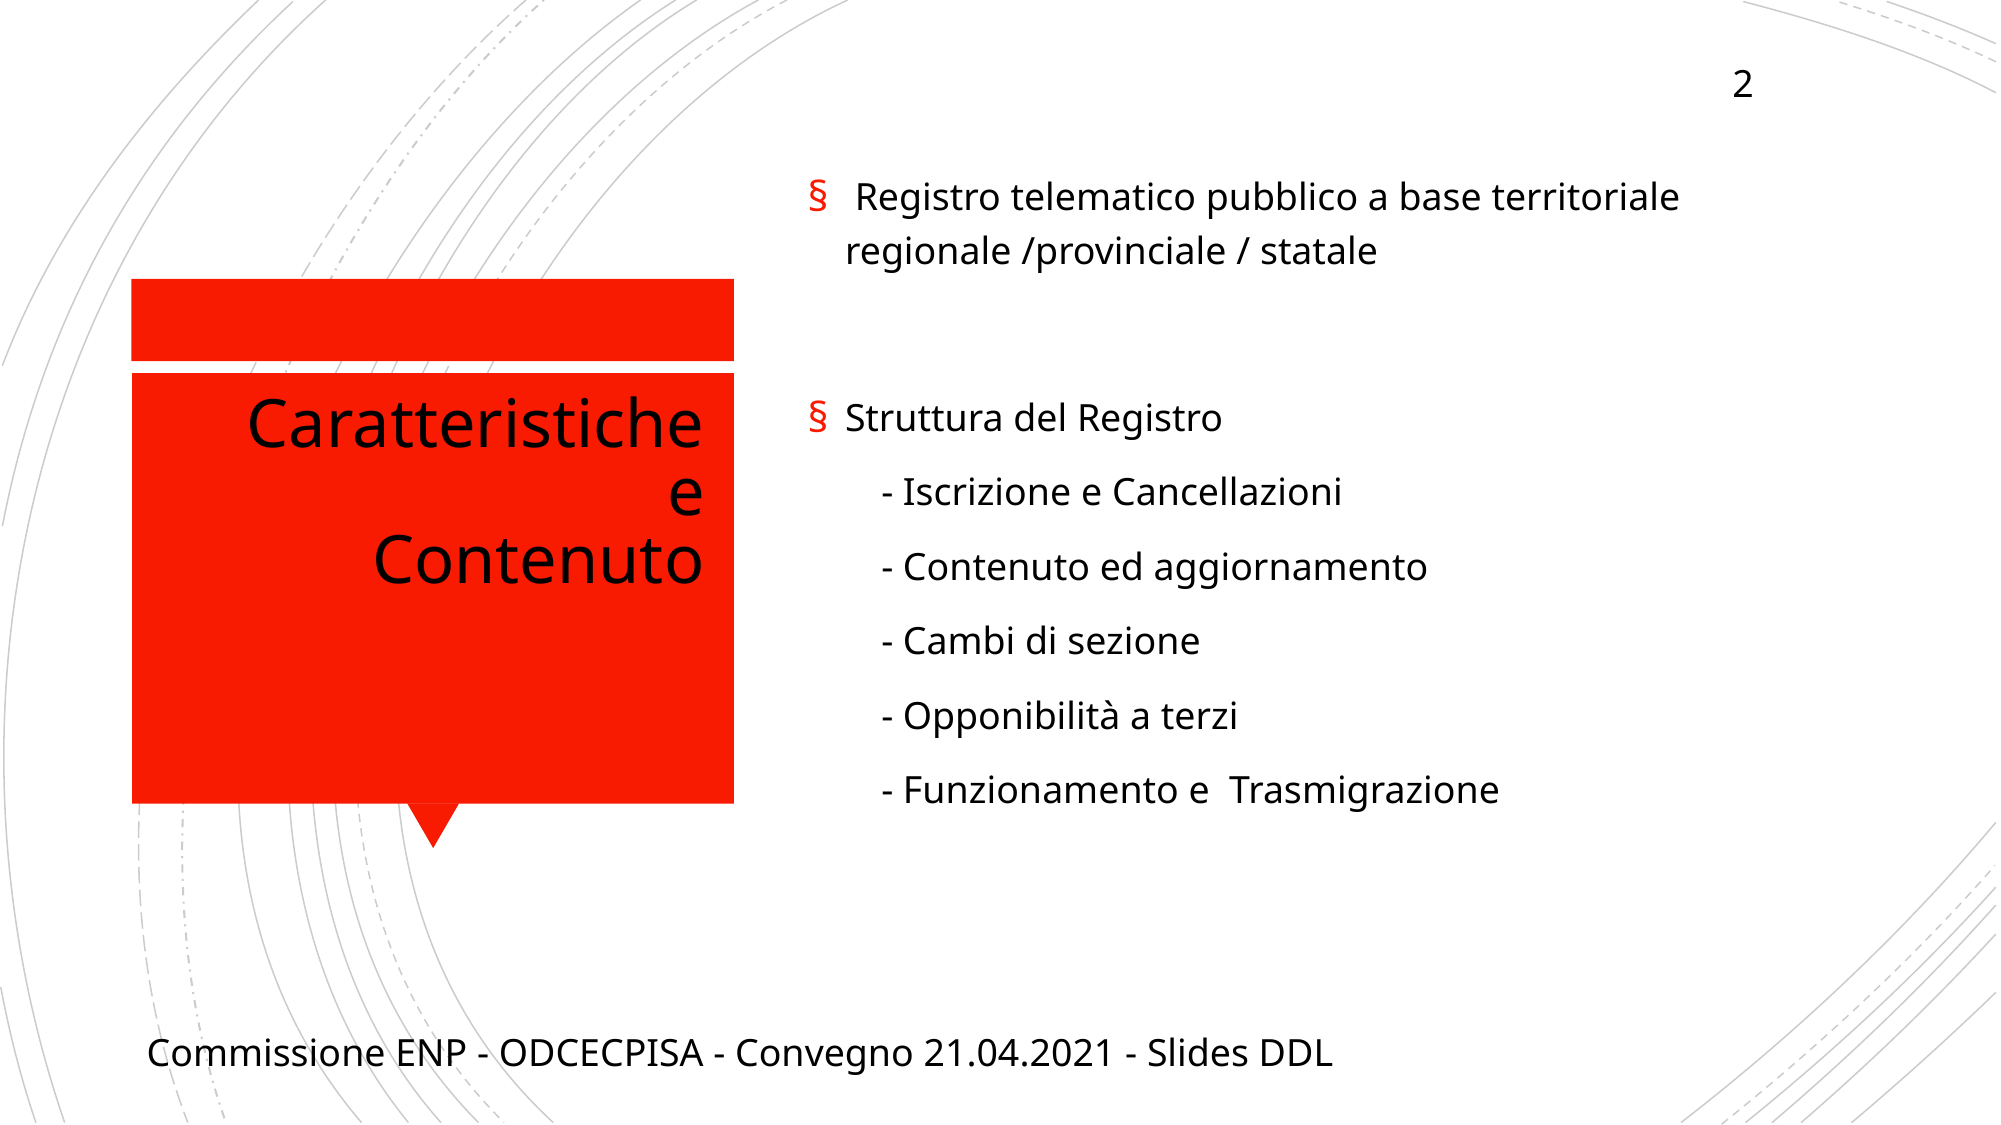

 Registro telematico pubblico a base territoriale regionale /provinciale / statale
Struttura del Registro
	- Iscrizione e Cancellazioni
	- Contenuto ed aggiornamento
	- Cambi di sezione
	- Opponibilità a terzi
	- Funzionamento e Trasmigrazione
# Caratteristiche e Contenuto
Commissione ENP - ODCECPISA - Convegno 21.04.2021 - Slides DDL